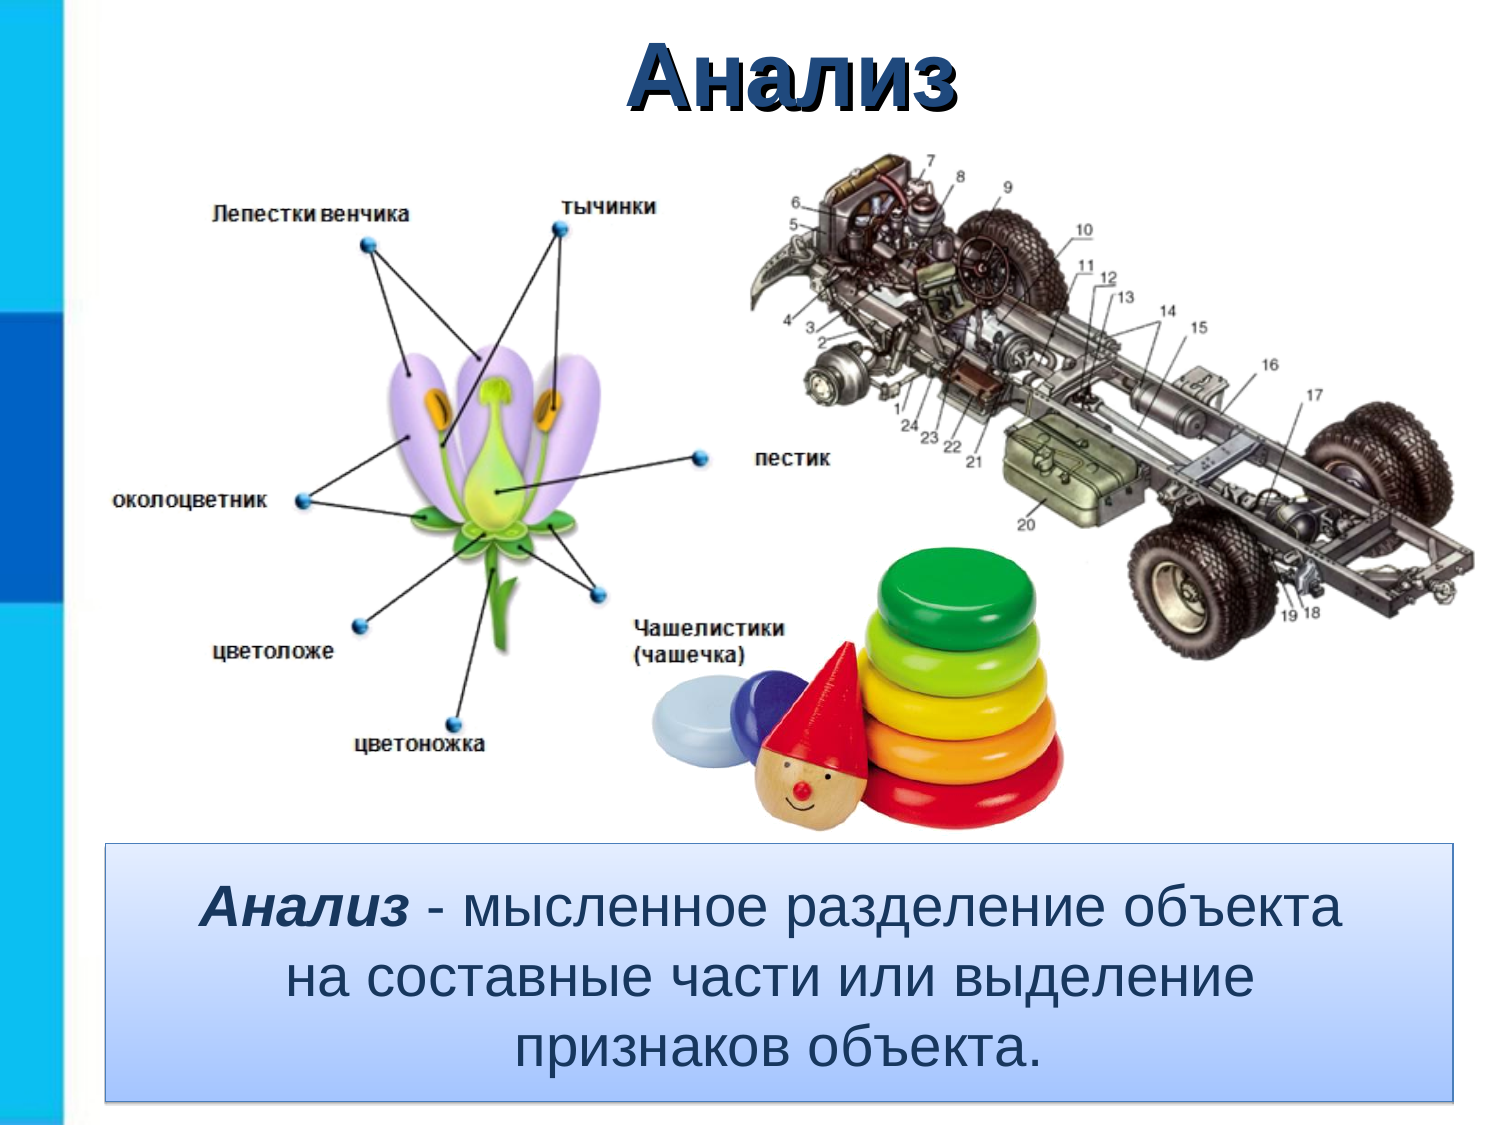

# Анализ
Анализ - мысленное разделение объекта
на составные части или выделение
признаков объекта.